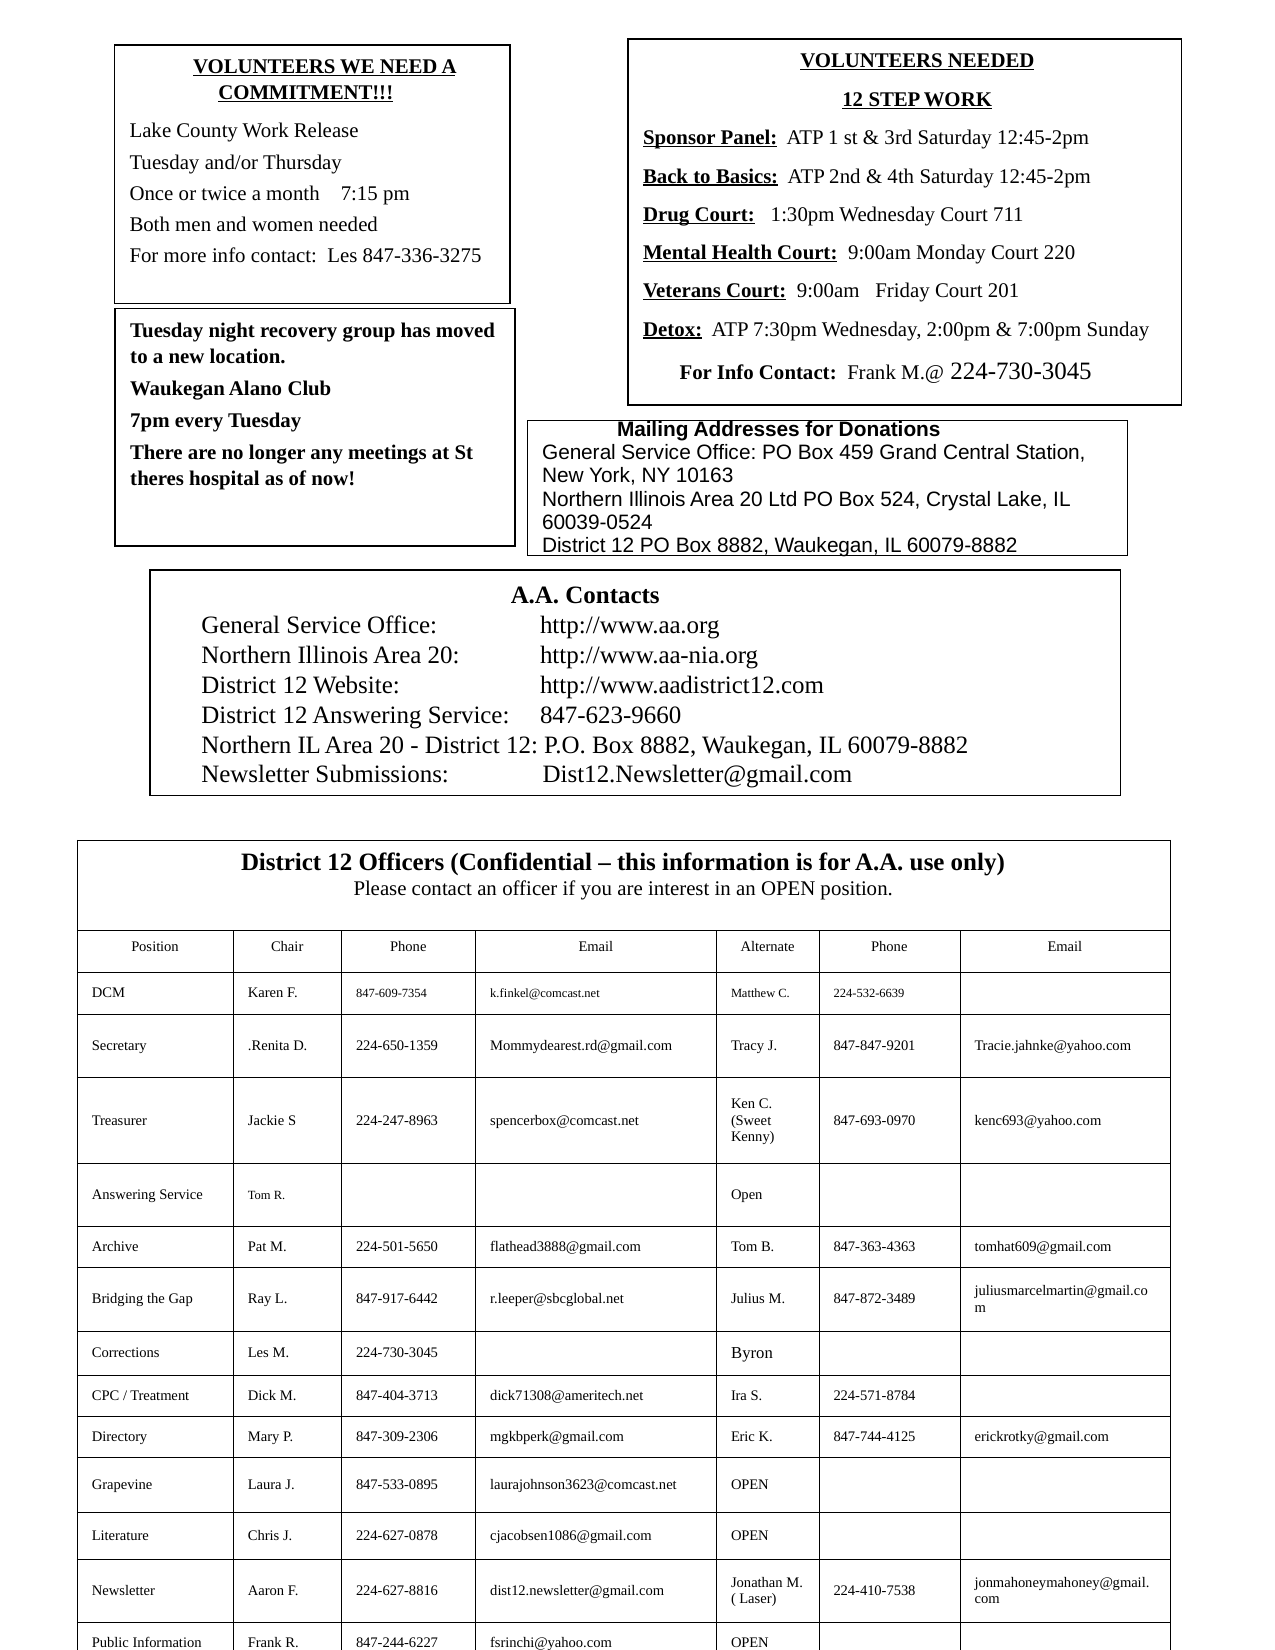

VOLUNTEERS NEEDED
12 STEP WORK
Sponsor Panel: ATP 1 st & 3rd Saturday 12:45-2pm
Back to Basics: ATP 2nd & 4th Saturday 12:45-2pm
Drug Court: 1:30pm Wednesday Court 711
Mental Health Court: 9:00am Monday Court 220
Veterans Court: 9:00am Friday Court 201
Detox: ATP 7:30pm Wednesday, 2:00pm & 7:00pm Sunday
For Info Contact: Frank M.@ 224-730-3045
VOLUNTEERS WE NEED A COMMITMENT!!!
Lake County Work Release
Tuesday and/or Thursday
Once or twice a month 7:15 pm
Both men and women needed
For more info contact: Les 847-336-3275
Tuesday night recovery group has moved to a new location.
Waukegan Alano Club
7pm every Tuesday
There are no longer any meetings at St theres hospital as of now!
	Mailing Addresses for Donations
General Service Office: PO Box 459 Grand Central Station,
New York, NY 10163
Northern Illinois Area 20 Ltd PO Box 524, Crystal Lake, IL
60039-0524
District 12 PO Box 8882, Waukegan, IL 60079-8882
A.A. Contacts
General Service Office:		http://www.aa.org
Northern Illinois Area 20:		http://www.aa-nia.org
District 12 Website:		http://www.aadistrict12.com
District 12 Answering Service:	847-623-9660
Northern IL Area 20 - District 12: P.O. Box 8882, Waukegan, IL 60079-8882
Newsletter Submissions: Dist12.Newsletter@gmail.com
| District 12 Officers (Confidential – this information is for A.A. use only) Please contact an officer if you are interest in an OPEN position. | | | | | | |
| --- | --- | --- | --- | --- | --- | --- |
| Position | Chair | Phone | Email | Alternate | Phone | Email |
| DCM | Karen F. | 847-609-7354 | k.finkel@comcast.net | Matthew C. | 224-532-6639 | |
| Secretary | .Renita D. | 224-650-1359 | Mommydearest.rd@gmail.com | Tracy J. | 847-847-9201 | Tracie.jahnke@yahoo.com |
| Treasurer | Jackie S | 224-247-8963 | spencerbox@comcast.net | Ken C. (Sweet Kenny) | 847-693-0970 | kenc693@yahoo.com |
| Answering Service | Tom R. | | | Open | | |
| Archive | Pat M. | 224-501-5650 | flathead3888@gmail.com | Tom B. | 847-363-4363 | tomhat609@gmail.com |
| Bridging the Gap | Ray L. | 847-917-6442 | r.leeper@sbcglobal.net | Julius M. | 847-872-3489 | juliusmarcelmartin@gmail.com |
| Corrections | Les M. | 224-730-3045 | | Byron | | |
| CPC / Treatment | Dick M. | 847-404-3713 | dick71308@ameritech.net | Ira S. | 224-571-8784 | |
| Directory | Mary P. | 847-309-2306 | mgkbperk@gmail.com | Eric K. | 847-744-4125 | erickrotky@gmail.com |
| Grapevine | Laura J. | 847-533-0895 | laurajohnson3623@comcast.net | OPEN | | |
| Literature | Chris J. | 224-627-0878 | cjacobsen1086@gmail.com | OPEN | | |
| Newsletter | Aaron F. | 224-627-8816 | dist12.newsletter@gmail.com | Jonathan M. ( Laser) | 224-410-7538 | jonmahoneymahoney@gmail.com |
| Public Information | Frank R. | 847-244-6227 | fsrinchi@yahoo.com | OPEN | | |
| Special Events | Kristina K. | 224-456-1225 | kkrause041@gmail.com | Ralph R.. | 224-425-1482 | ralphrodriguez898@gmail.com |
| Webmaster | Danny K. | 224-440-2024 | kratovild@gmail.com | Thadonia S. | 312-383-9488 | |